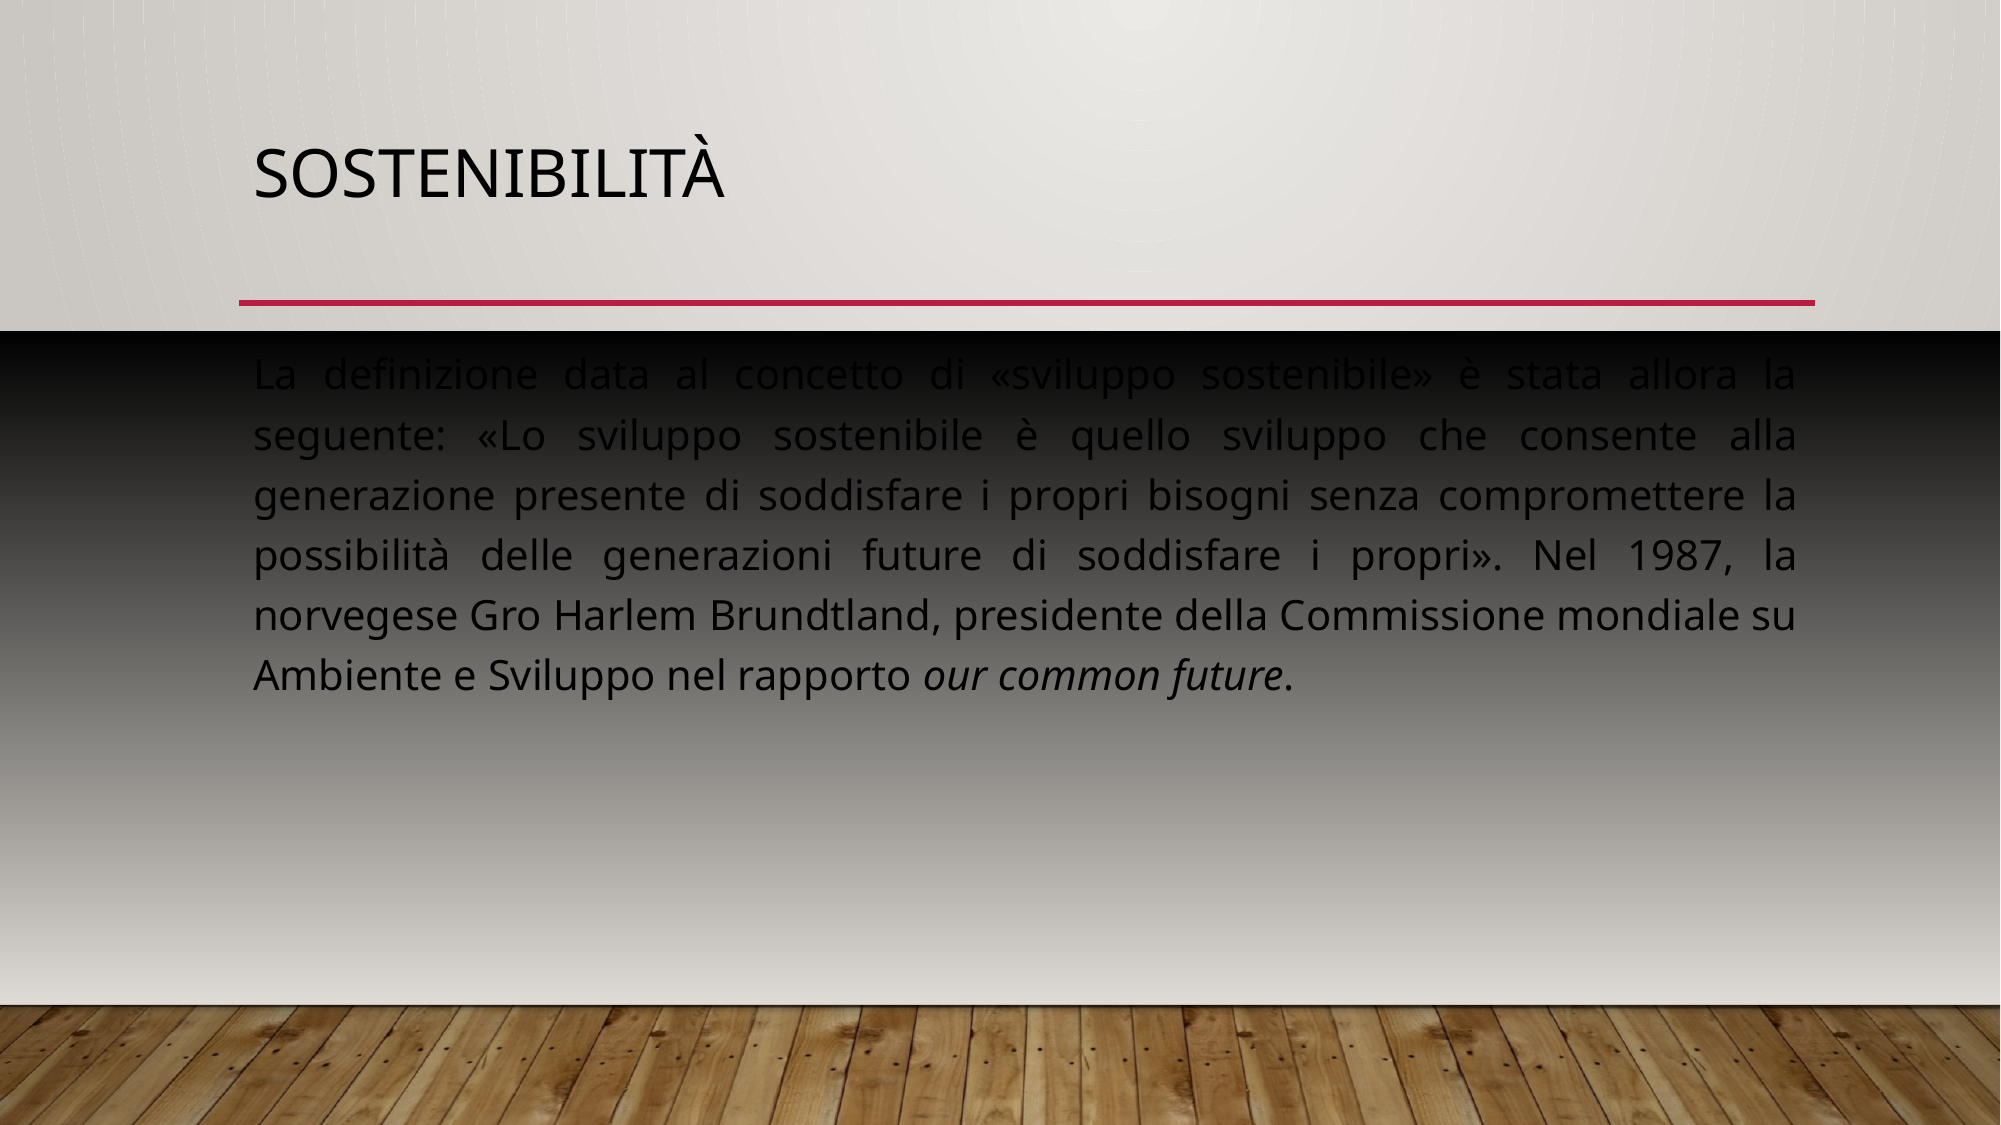

# sostenibilità
La definizione data al concetto di «sviluppo sostenibile» è stata allora la seguente: «Lo sviluppo sostenibile è quello sviluppo che consente alla generazione presente di soddisfare i propri bisogni senza compromettere la possibilità delle generazioni future di soddisfare i propri». Nel 1987, la norvegese Gro Harlem Brundtland, presidente della Commissione mondiale su Ambiente e Sviluppo nel rapporto our common future.